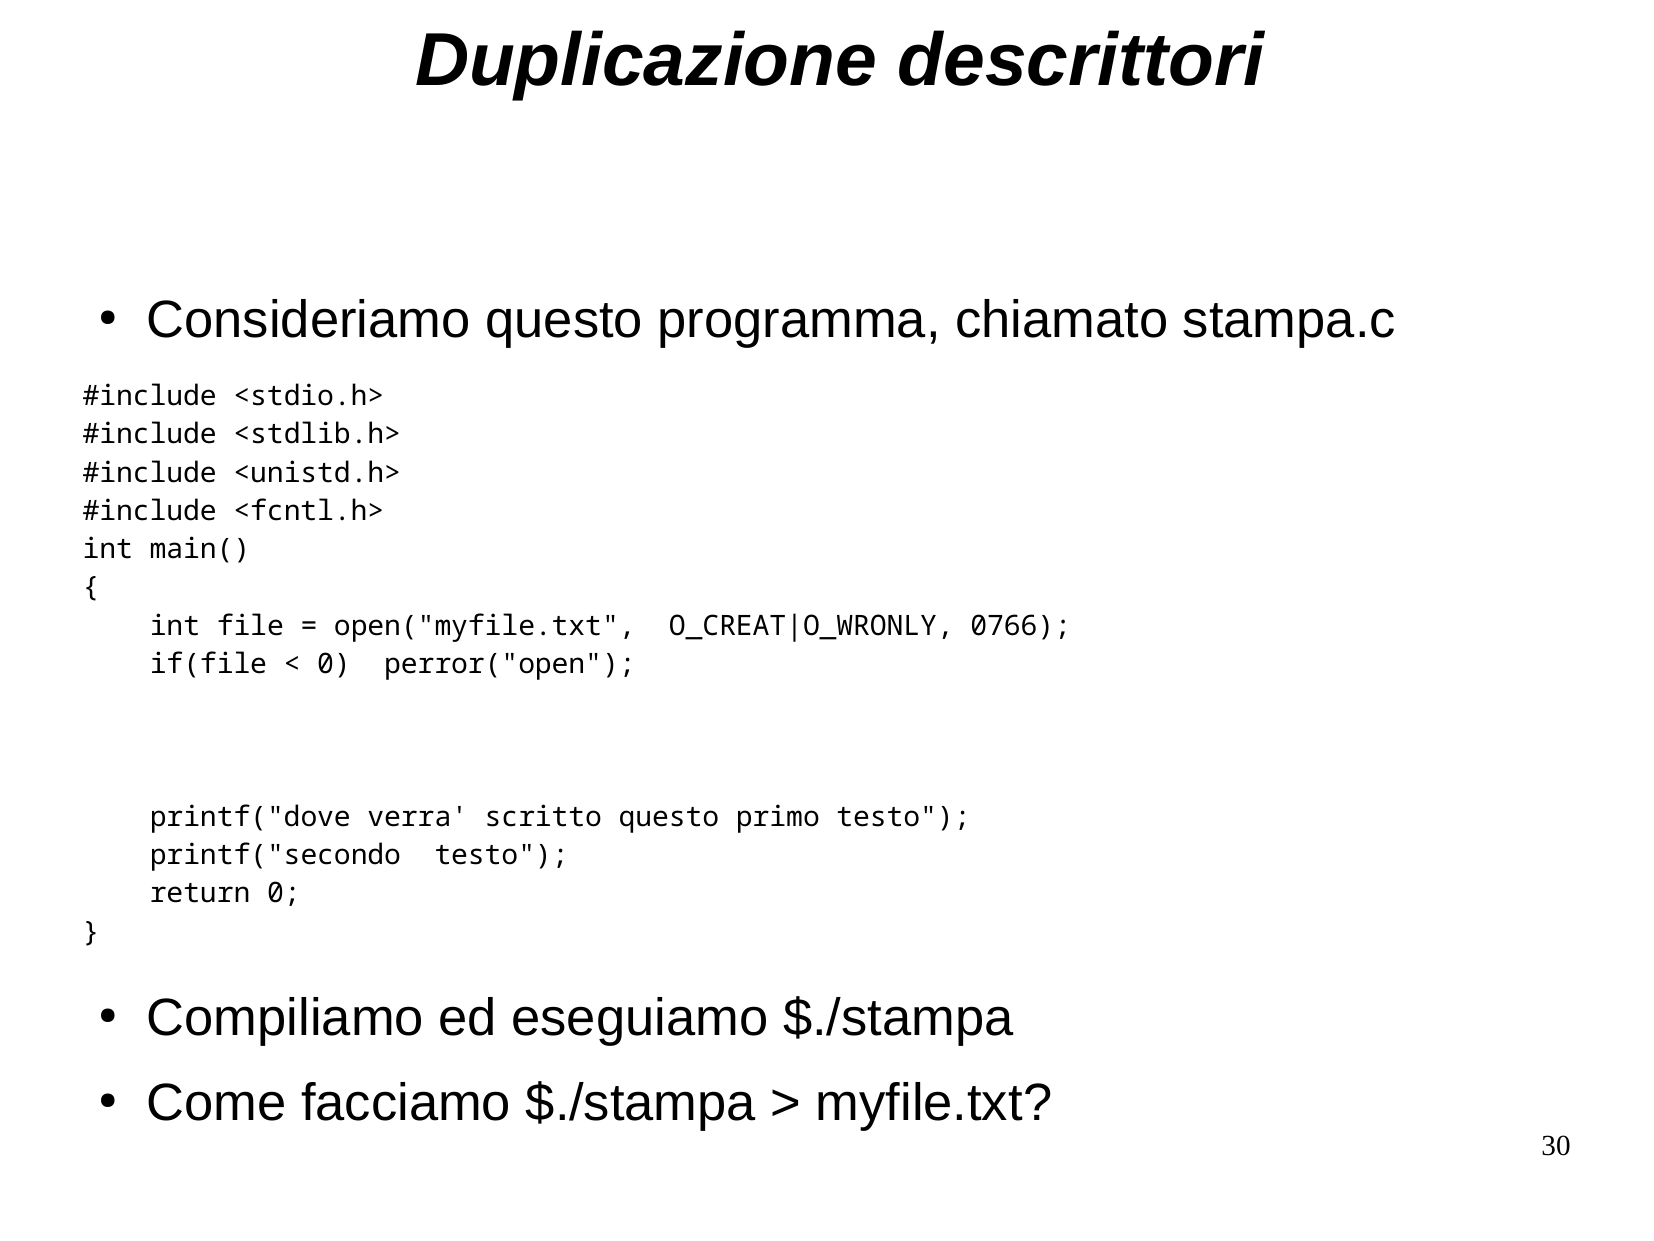

Duplicazione descrittori
# Consideriamo questo programma, chiamato stampa.c
#include <stdio.h>
#include <stdlib.h>
#include <unistd.h>
#include <fcntl.h>
int main()
{
 int file = open("myfile.txt", O_CREAT|O_WRONLY, 0766);
 if(file < 0) perror("open");
 printf("dove verra' scritto questo primo testo");
 printf("secondo testo");
 return 0;
}
Compiliamo ed eseguiamo $./stampa
Come facciamo $./stampa > myfile.txt	?
30